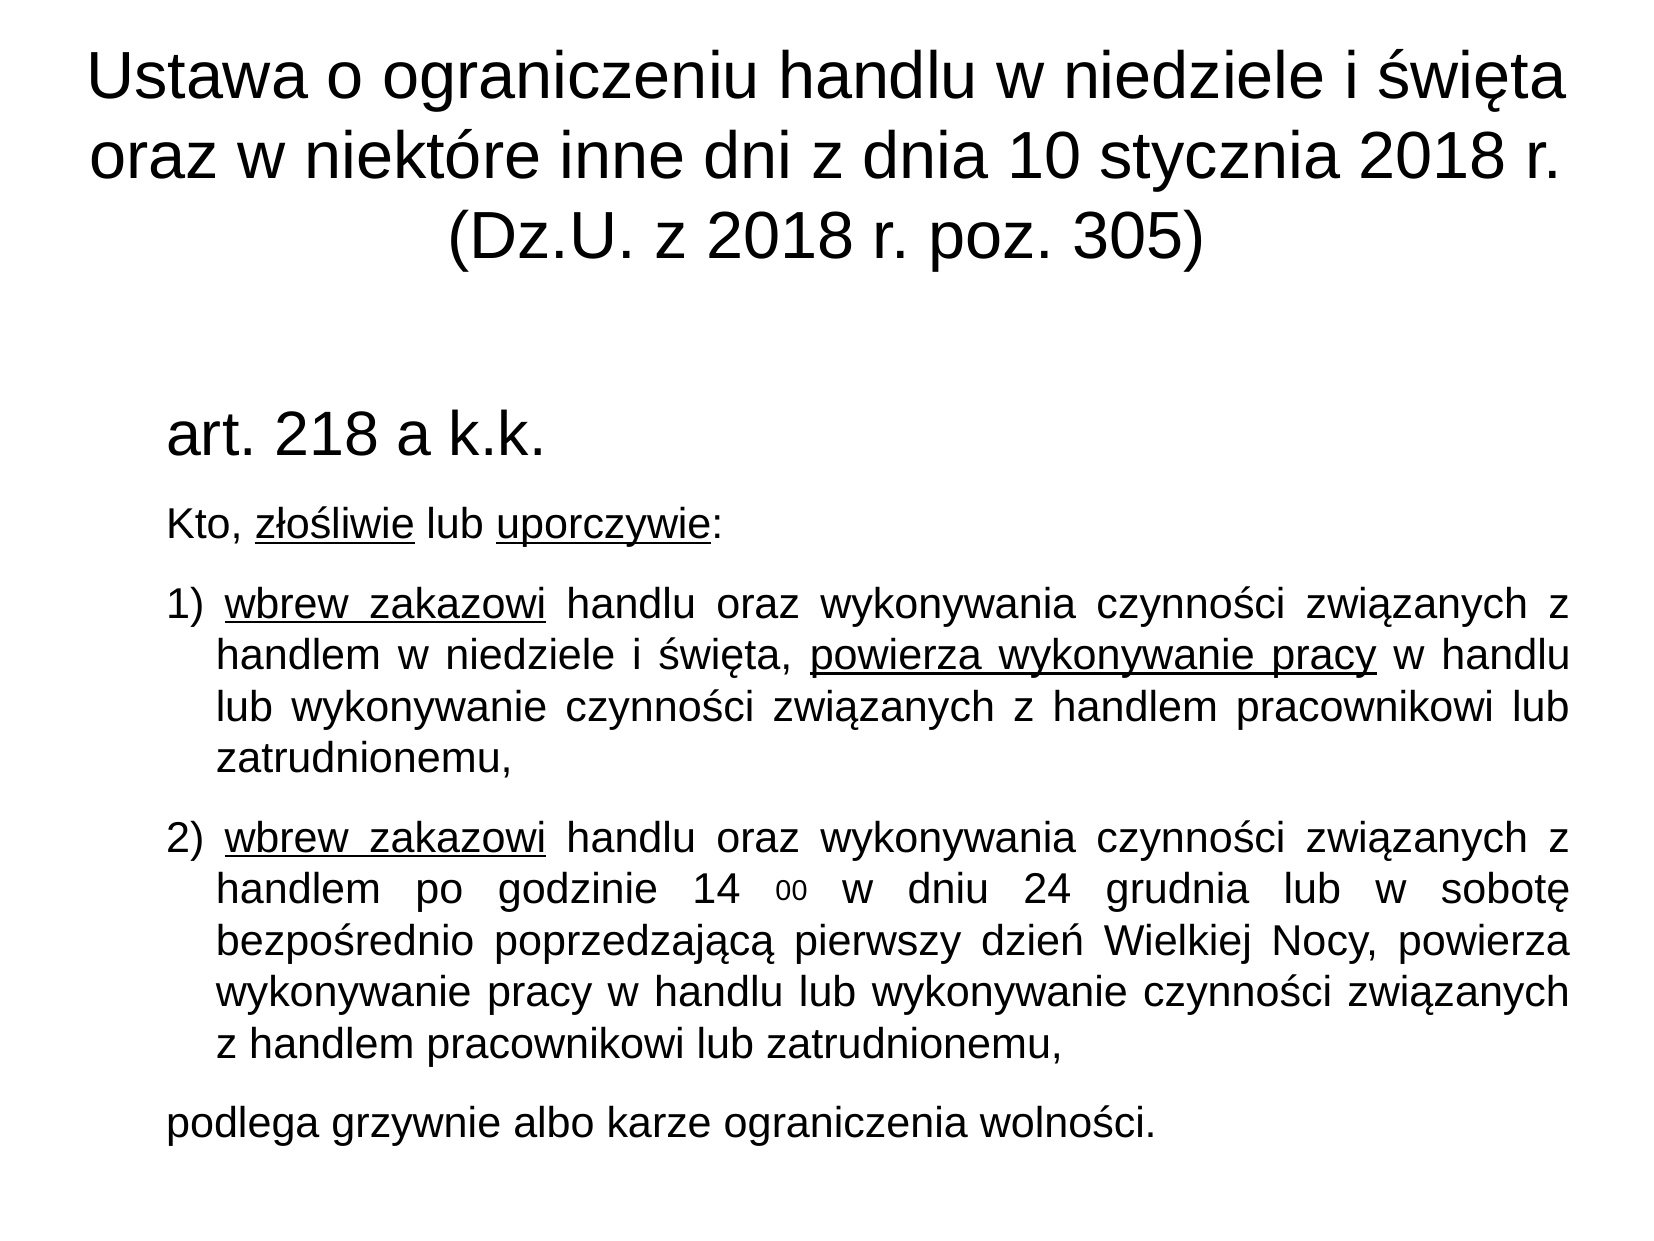

# Ustawa o ograniczeniu handlu w niedziele i święta oraz w niektóre inne dni z dnia 10 stycznia 2018 r. (Dz.U. z 2018 r. poz. 305)
art. 218 a k.k.
Kto, złośliwie lub uporczywie:
1) wbrew zakazowi handlu oraz wykonywania czynności związanych z handlem w niedziele i święta, powierza wykonywanie pracy w handlu lub wykonywanie czynności związanych z handlem pracownikowi lub zatrudnionemu,
2) wbrew zakazowi handlu oraz wykonywania czynności związanych z handlem po godzinie 14 00 w dniu 24 grudnia lub w sobotę bezpośrednio poprzedzającą pierwszy dzień Wielkiej Nocy, powierza wykonywanie pracy w handlu lub wykonywanie czynności związanych z handlem pracownikowi lub zatrudnionemu,
podlega grzywnie albo karze ograniczenia wolności.